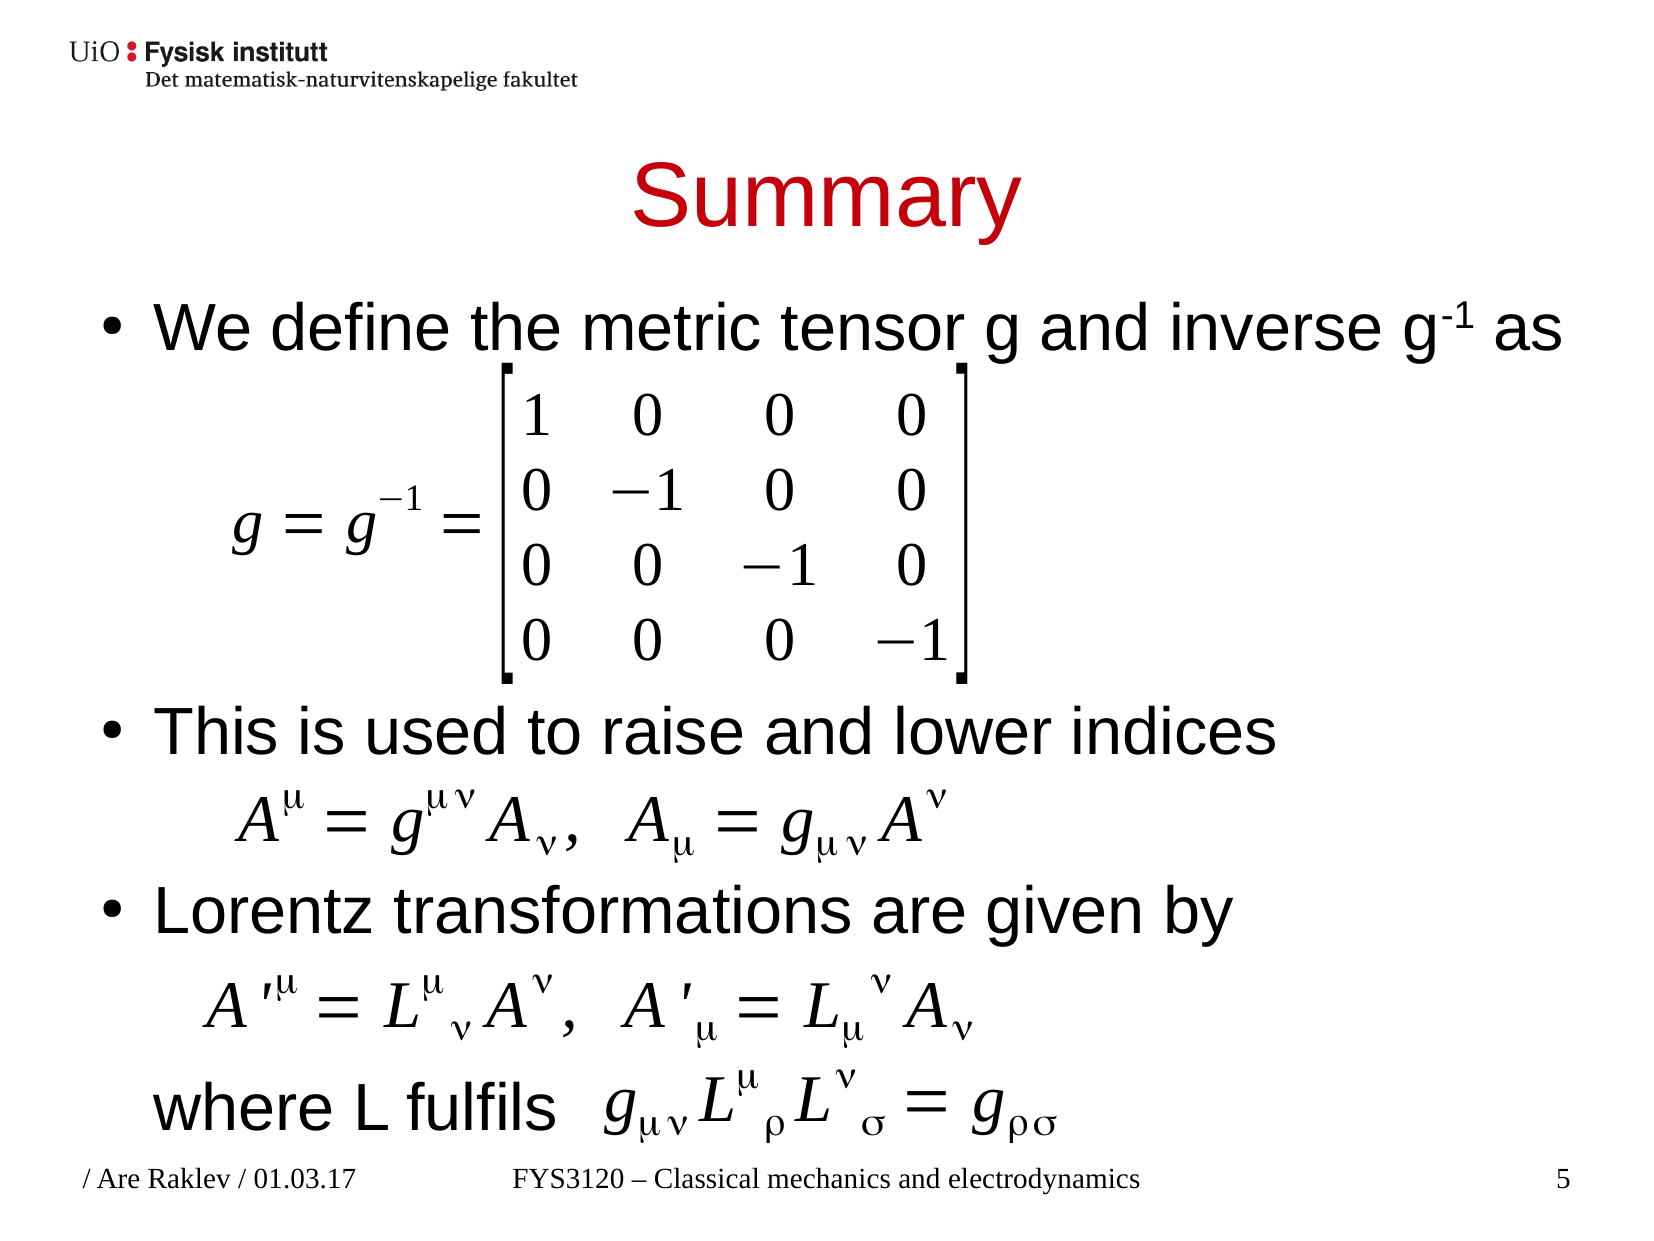

# Summary
We define the metric tensor g and inverse g-1 as
This is used to raise and lower indices
Lorentz transformations are given by
where L fulfils
/ Are Raklev / 01.03.17
FYS3120 – Classical mechanics and electrodynamics
5